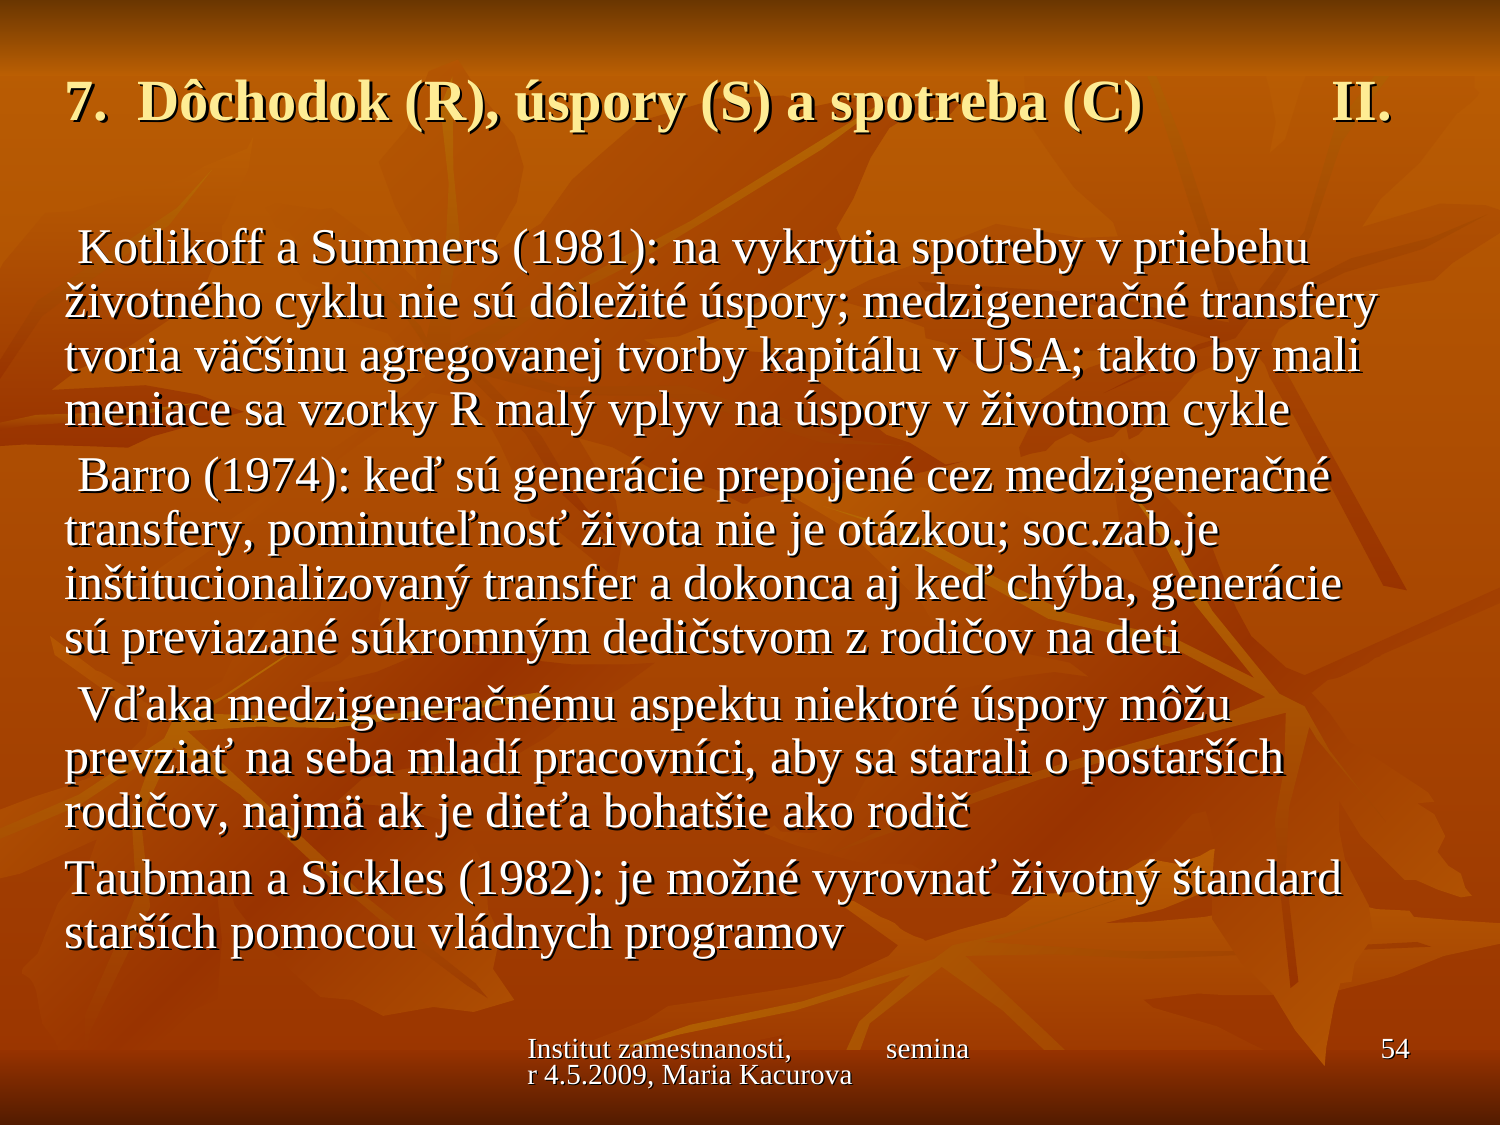

# 7. Dôchodok (R), úspory (S) a spotreba (C) II.
 Kotlikoff a Summers (1981): na vykrytia spotreby v priebehu životného cyklu nie sú dôležité úspory; medzigeneračné transfery tvoria väčšinu agregovanej tvorby kapitálu v USA; takto by mali meniace sa vzorky R malý vplyv na úspory v životnom cykle
 Barro (1974): keď sú generácie prepojené cez medzigeneračné transfery, pominuteľnosť života nie je otázkou; soc.zab.je inštitucionalizovaný transfer a dokonca aj keď chýba, generácie sú previazané súkromným dedičstvom z rodičov na deti
 Vďaka medzigeneračnému aspektu niektoré úspory môžu prevziať na seba mladí pracovníci, aby sa starali o postarších rodičov, najmä ak je dieťa bohatšie ako rodič
Taubman a Sickles (1982): je možné vyrovnať životný štandard starších pomocou vládnych programov
Institut zamestnanosti, seminar 4.5.2009, Maria Kacurova
54